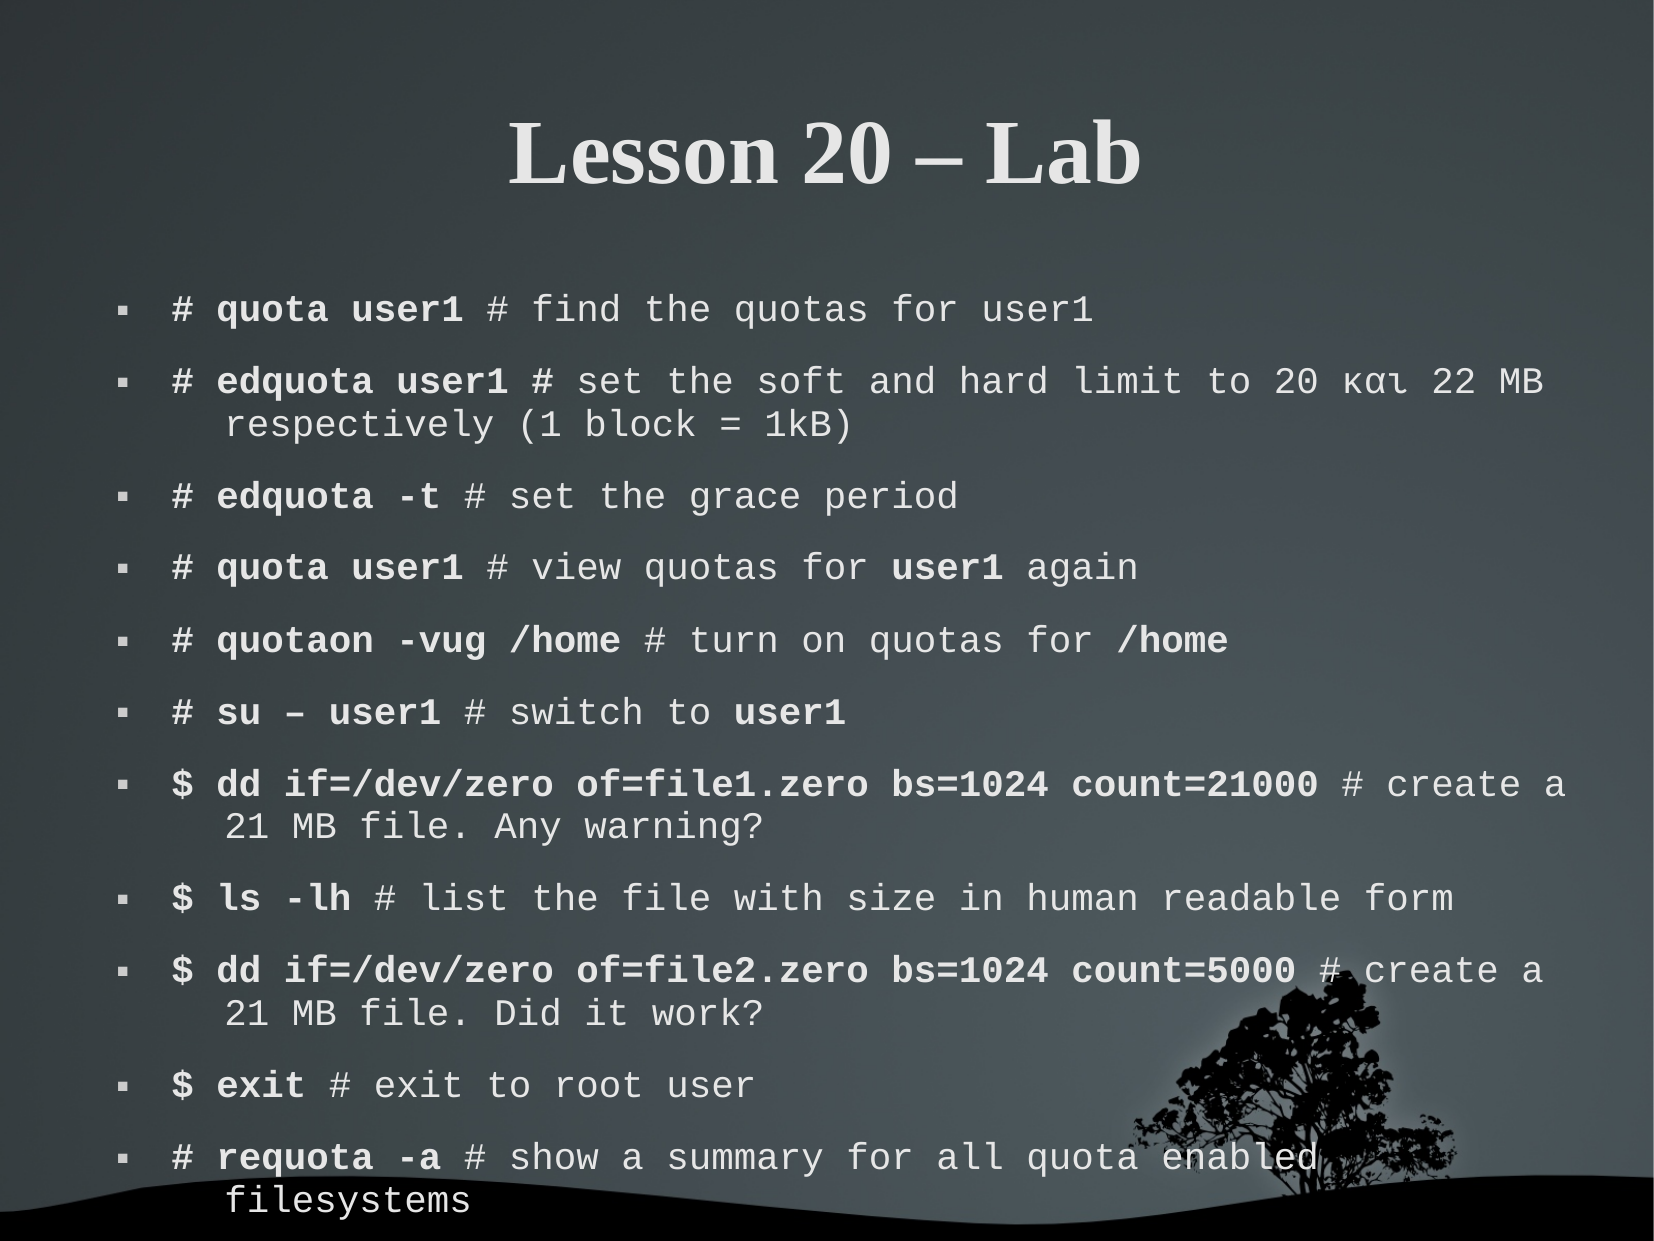

Lesson 20 – Lab
# # quota user1 # find the quotas for user1
# edquota user1 # set the soft and hard limit to 20 και 22 ΜΒ respectively (1 block = 1kB)
# edquota -t # set the grace period
# quota user1 # view quotas for user1 again
# quotaon -vug /home # turn on quotas for /home
# su – user1 # switch to user1
$ dd if=/dev/zero of=file1.zero bs=1024 count=21000 # create a 21 MB file. Any warning?
$ ls -lh # list the file with size in human readable form
$ dd if=/dev/zero of=file2.zero bs=1024 count=5000 # create a 21 MB file. Did it work?
$ exit # exit to root user
# requota -a # show a summary for all quota enabled filesystems